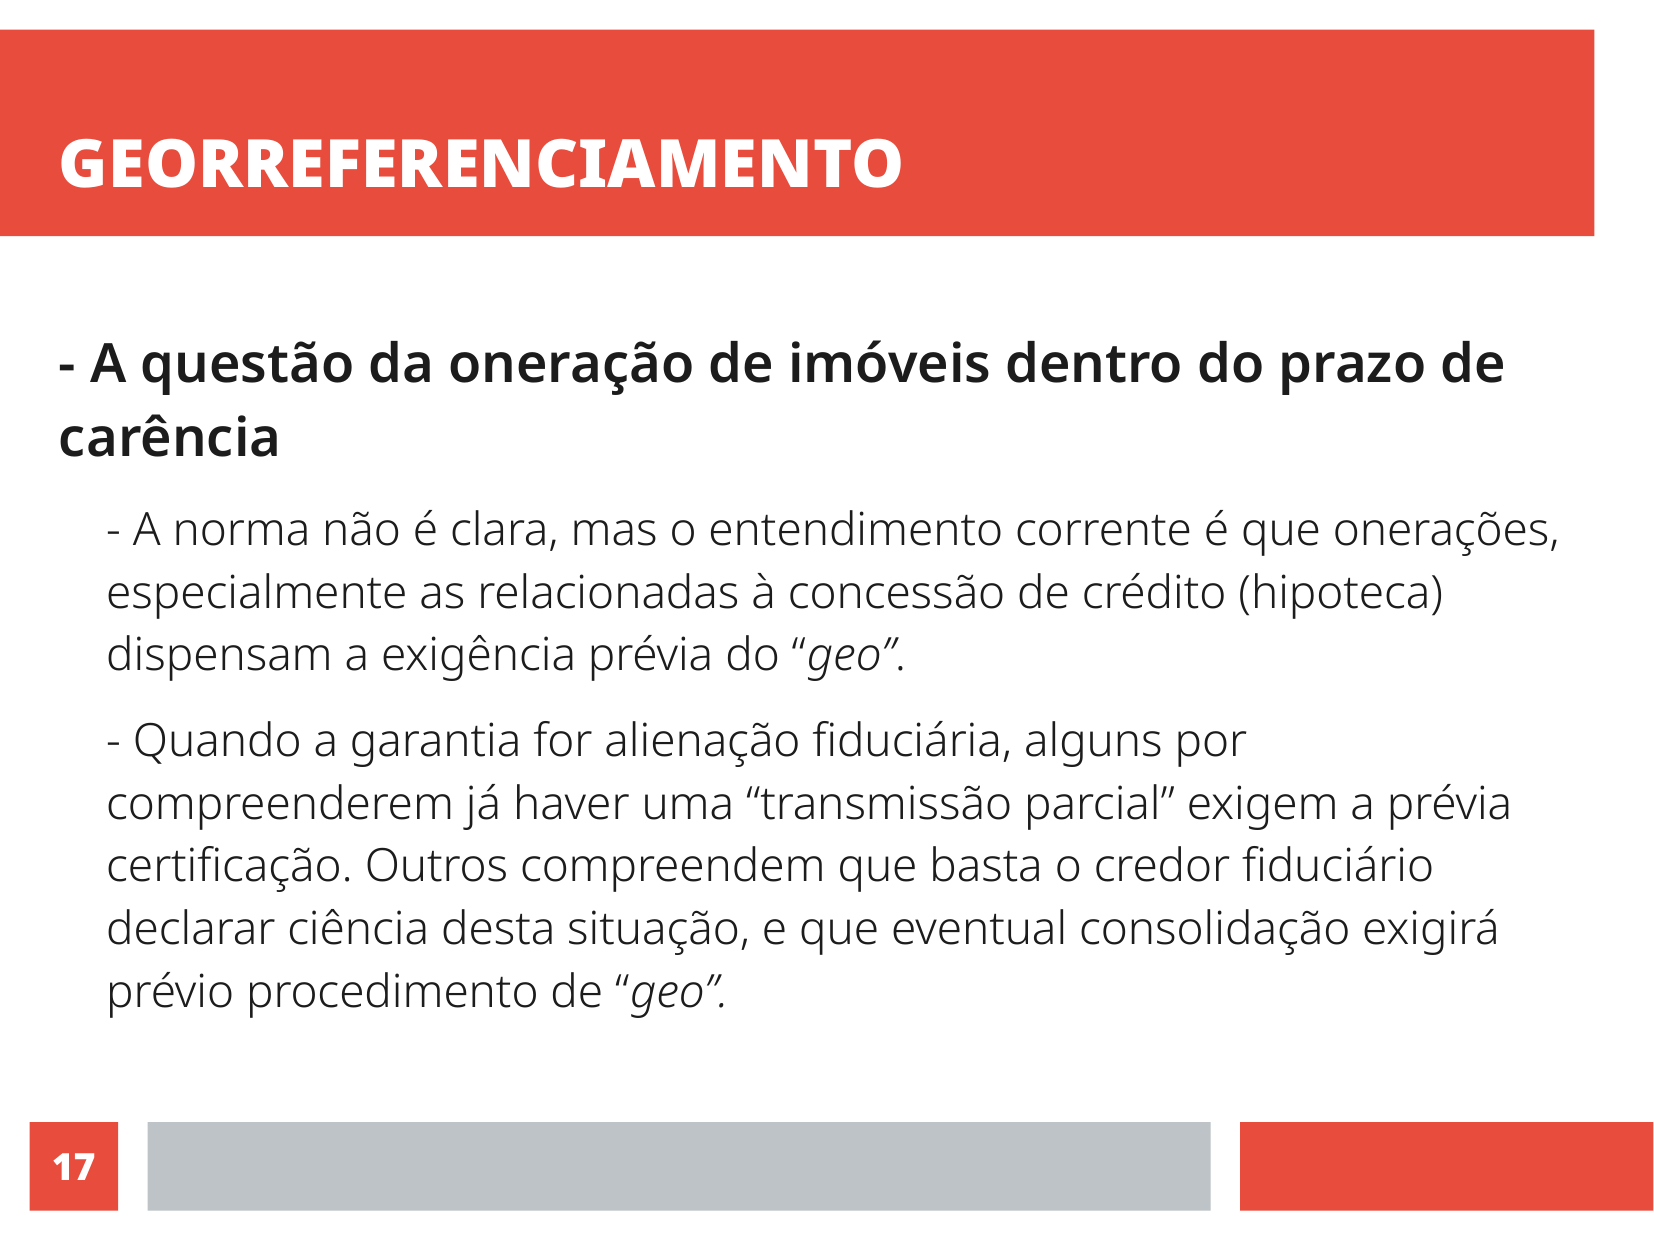

# GEORREFERENCIAMENTO
- A questão da oneração de imóveis dentro do prazo de carência
- A norma não é clara, mas o entendimento corrente é que onerações, especialmente as relacionadas à concessão de crédito (hipoteca) dispensam a exigência prévia do “geo”.
- Quando a garantia for alienação fiduciária, alguns por compreenderem já haver uma “transmissão parcial” exigem a prévia certificação. Outros compreendem que basta o credor fiduciário declarar ciência desta situação, e que eventual consolidação exigirá prévio procedimento de “geo”.
17